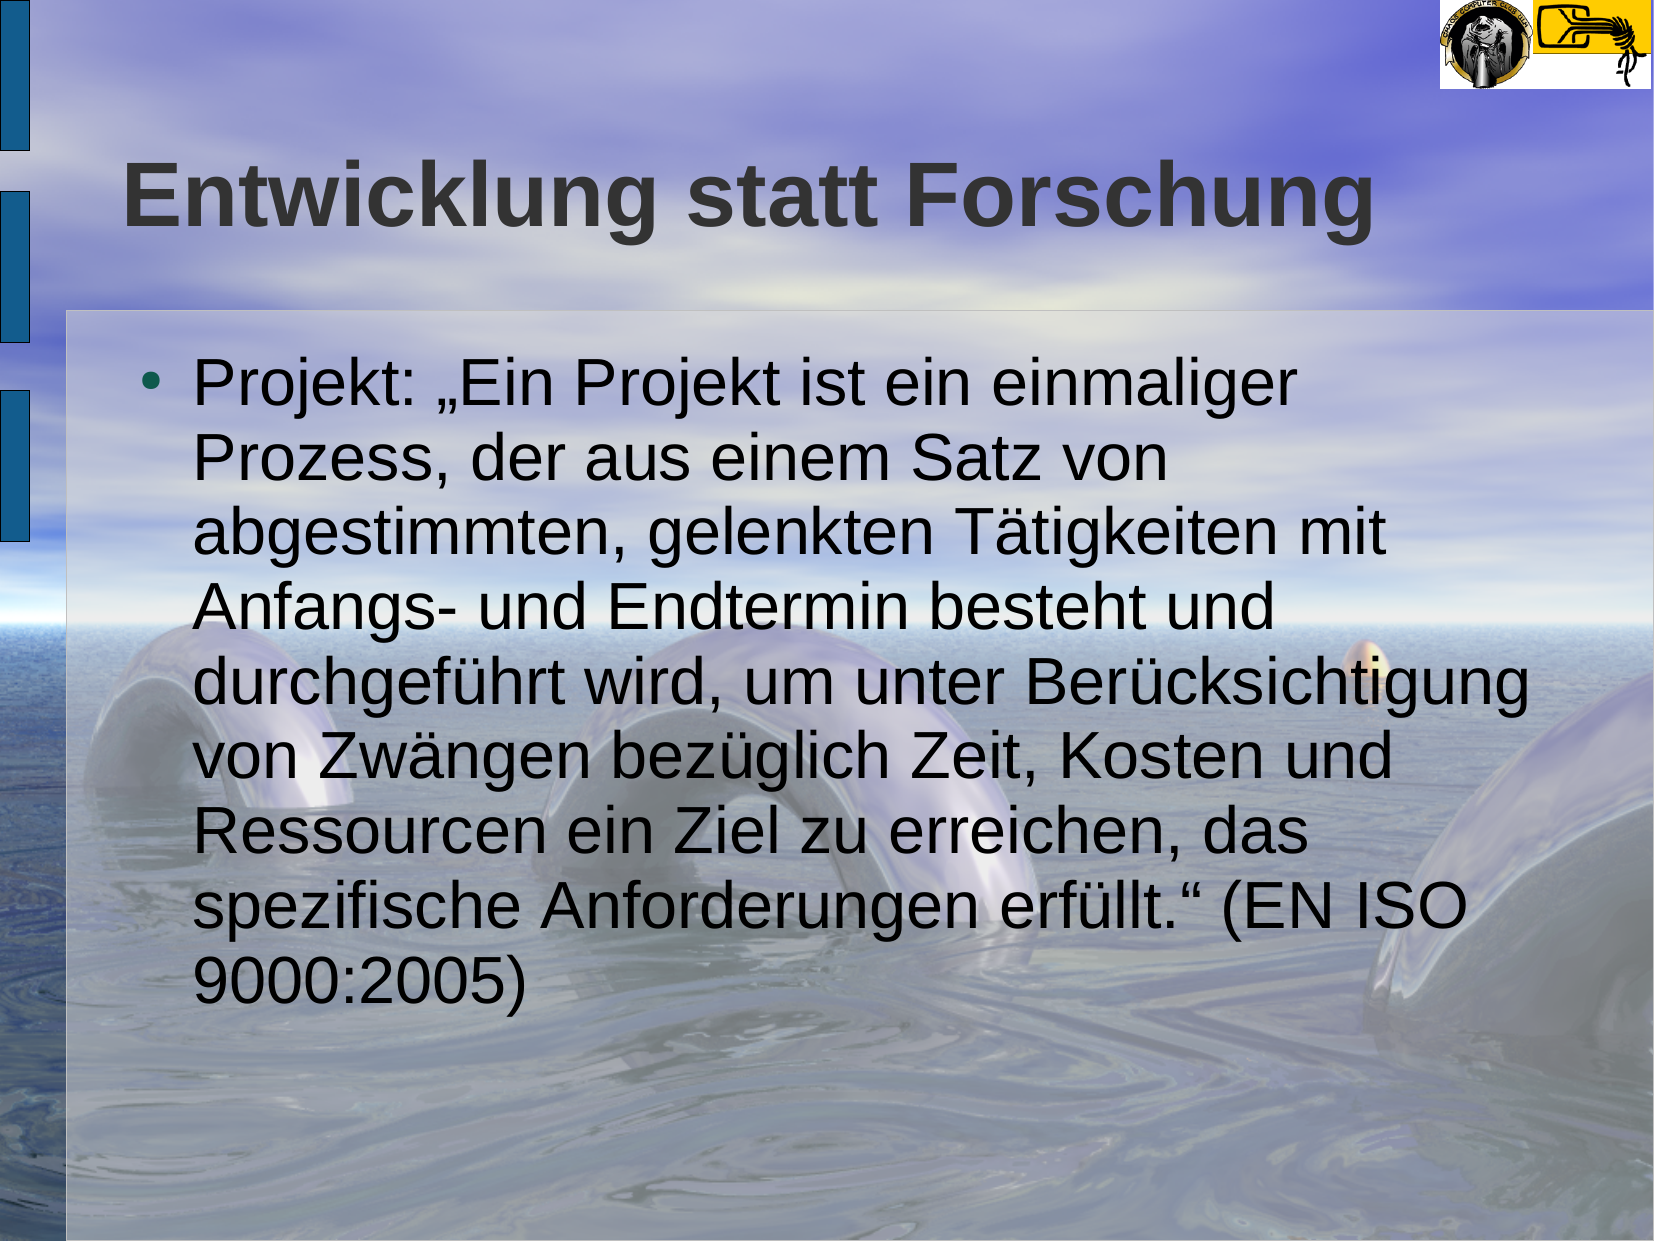

# Entwicklung statt Forschung
Projekt: „Ein Projekt ist ein einmaliger Prozess, der aus einem Satz von abgestimmten, gelenkten Tätigkeiten mit Anfangs- und Endtermin besteht und durchgeführt wird, um unter Berücksichtigung von Zwängen bezüglich Zeit, Kosten und Ressourcen ein Ziel zu erreichen, das spezifische Anforderungen erfüllt.“ (EN ISO 9000:2005)